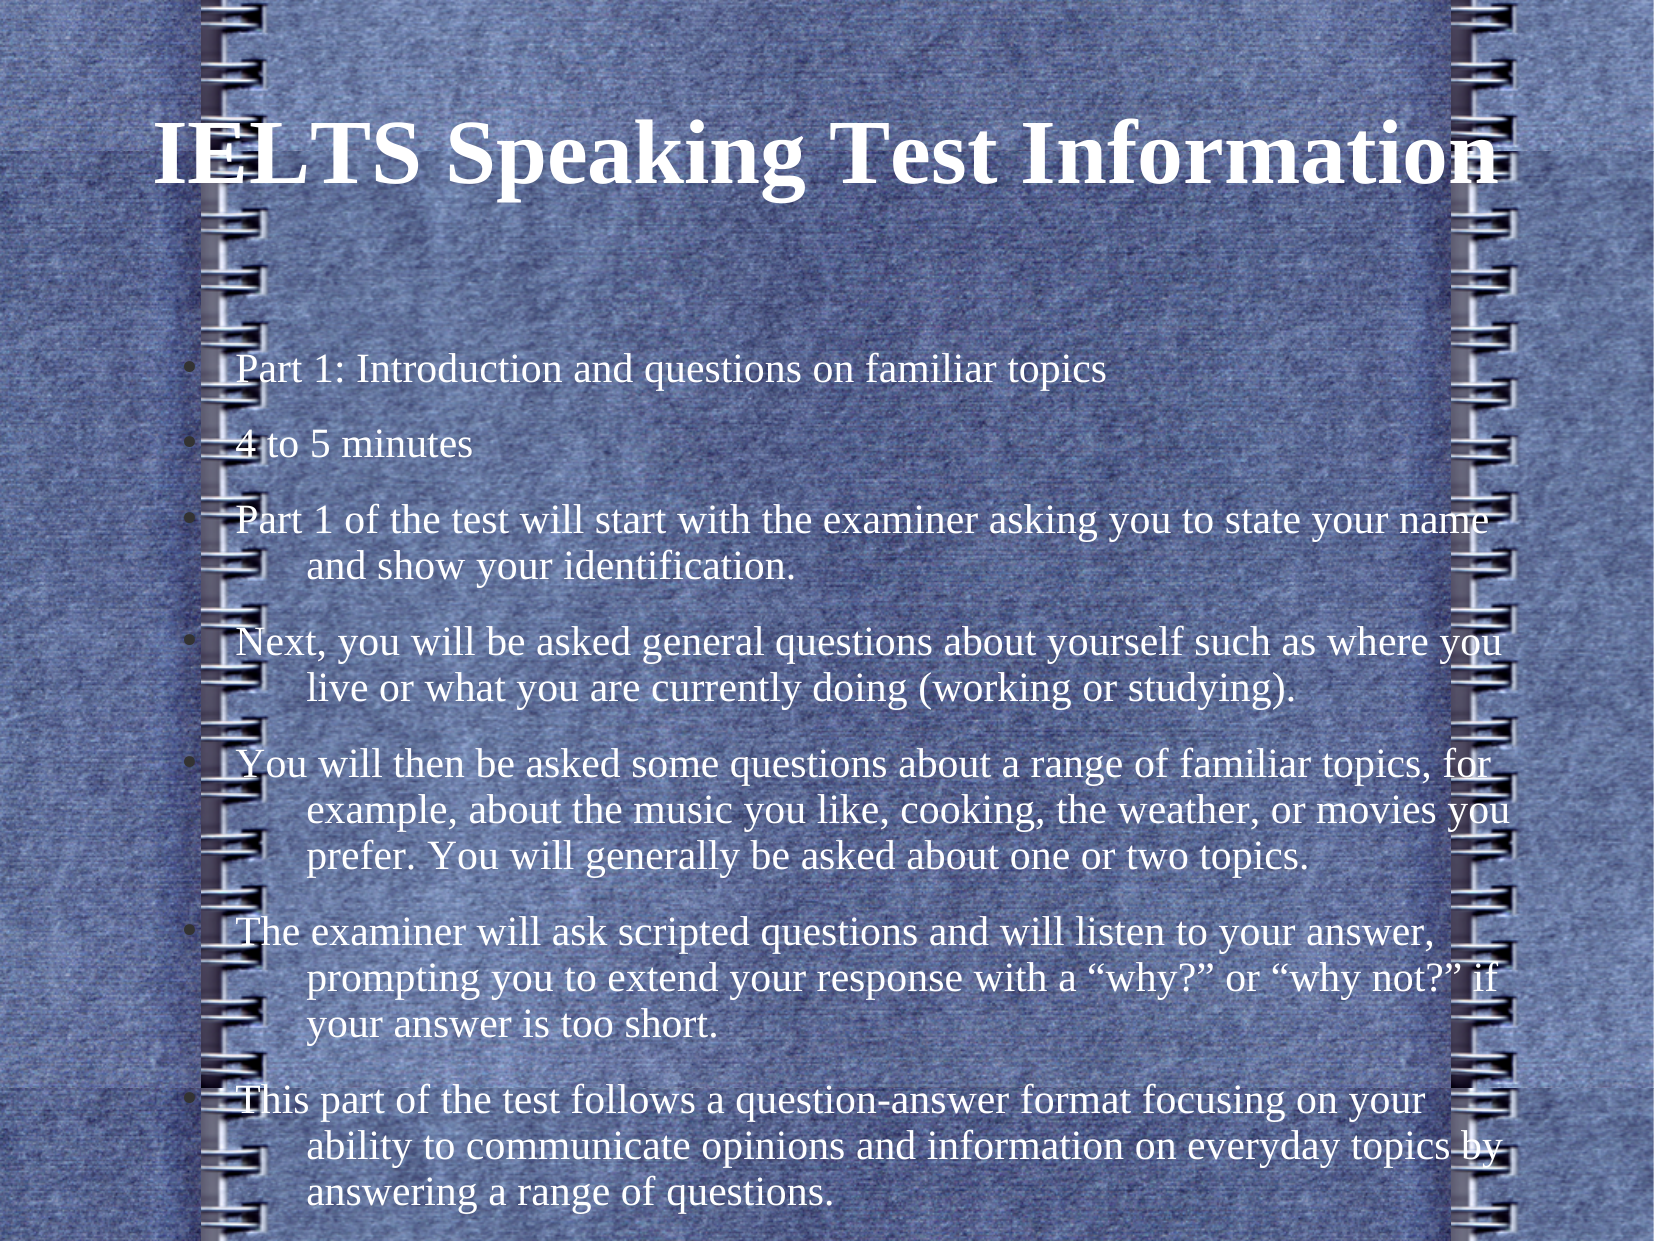

# IELTS Speaking Test Information
Part 1: Introduction and questions on familiar topics
4 to 5 minutes
Part 1 of the test will start with the examiner asking you to state your name and show your identification.
Next, you will be asked general questions about yourself such as where you live or what you are currently doing (working or studying).
You will then be asked some questions about a range of familiar topics, for example, about the music you like, cooking, the weather, or movies you prefer. You will generally be asked about one or two topics.
The examiner will ask scripted questions and will listen to your answer, prompting you to extend your response with a “why?” or “why not?” if your answer is too short.
This part of the test follows a question-answer format focusing on your ability to communicate opinions and information on everyday topics by answering a range of questions.